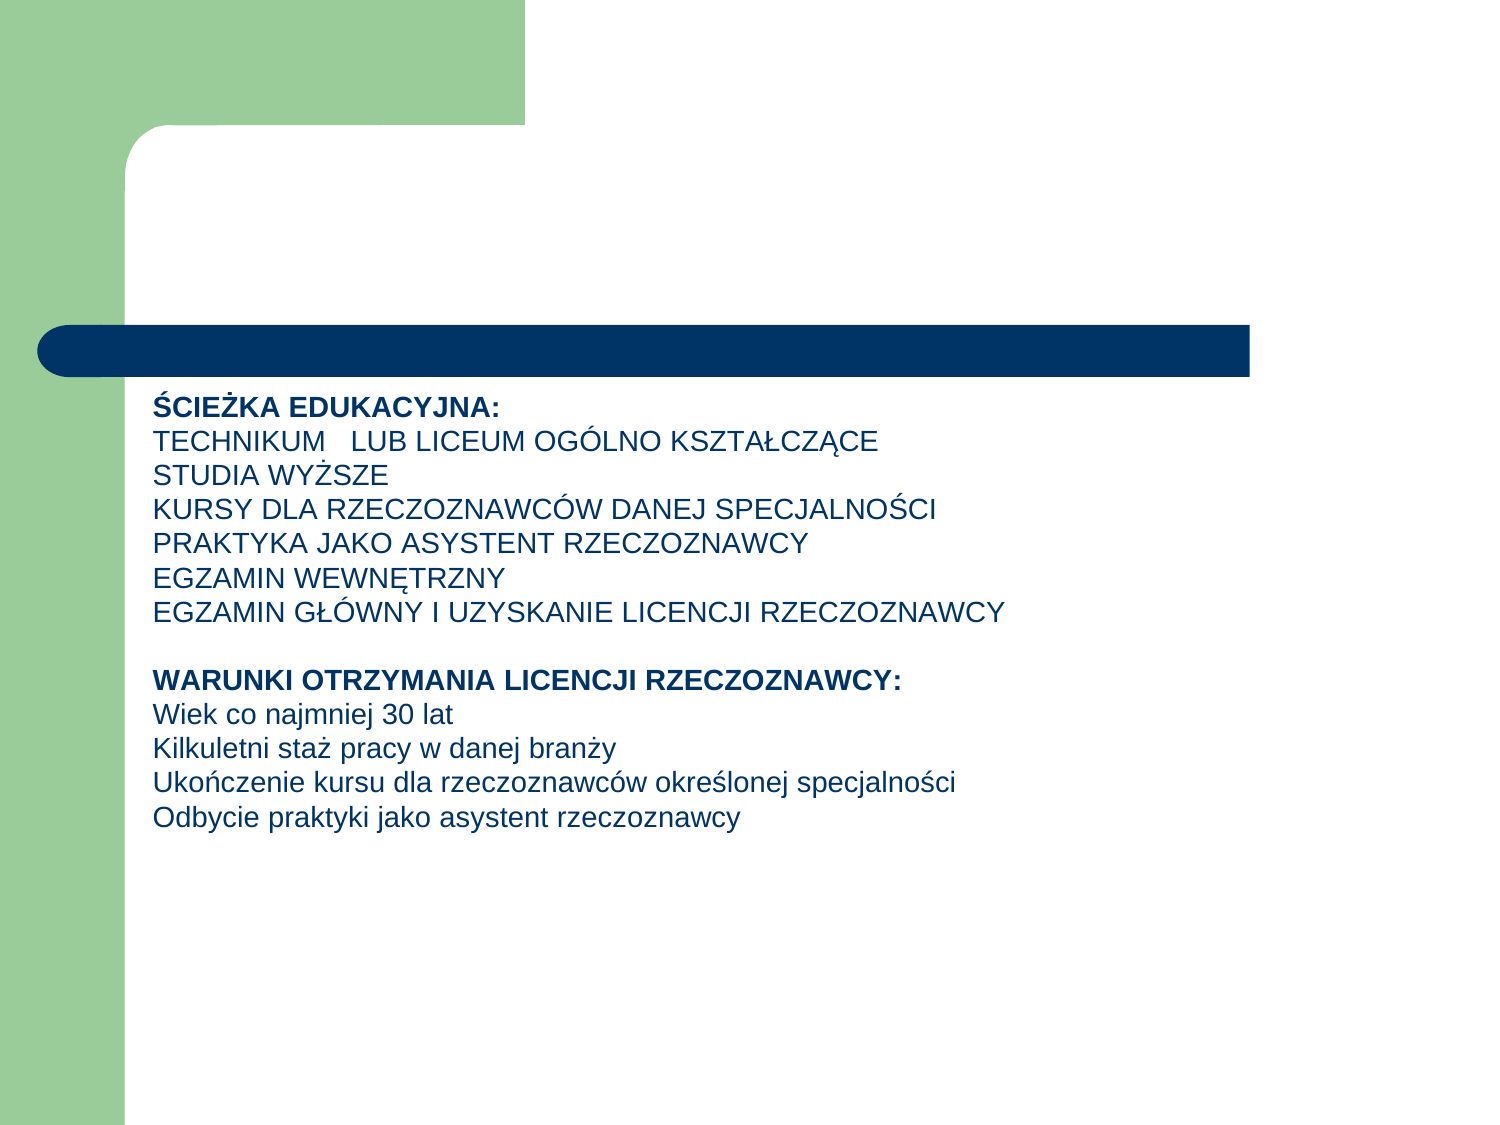

#
ŚCIEŻKA EDUKACYJNA:
TECHNIKUM LUB LICEUM OGÓLNO KSZTAŁCZĄCE
STUDIA WYŻSZE
KURSY DLA RZECZOZNAWCÓW DANEJ SPECJALNOŚCI
PRAKTYKA JAKO ASYSTENT RZECZOZNAWCY
EGZAMIN WEWNĘTRZNY
EGZAMIN GŁÓWNY I UZYSKANIE LICENCJI RZECZOZNAWCY
WARUNKI OTRZYMANIA LICENCJI RZECZOZNAWCY:
Wiek co najmniej 30 lat
Kilkuletni staż pracy w danej branży
Ukończenie kursu dla rzeczoznawców określonej specjalności
Odbycie praktyki jako asystent rzeczoznawcy